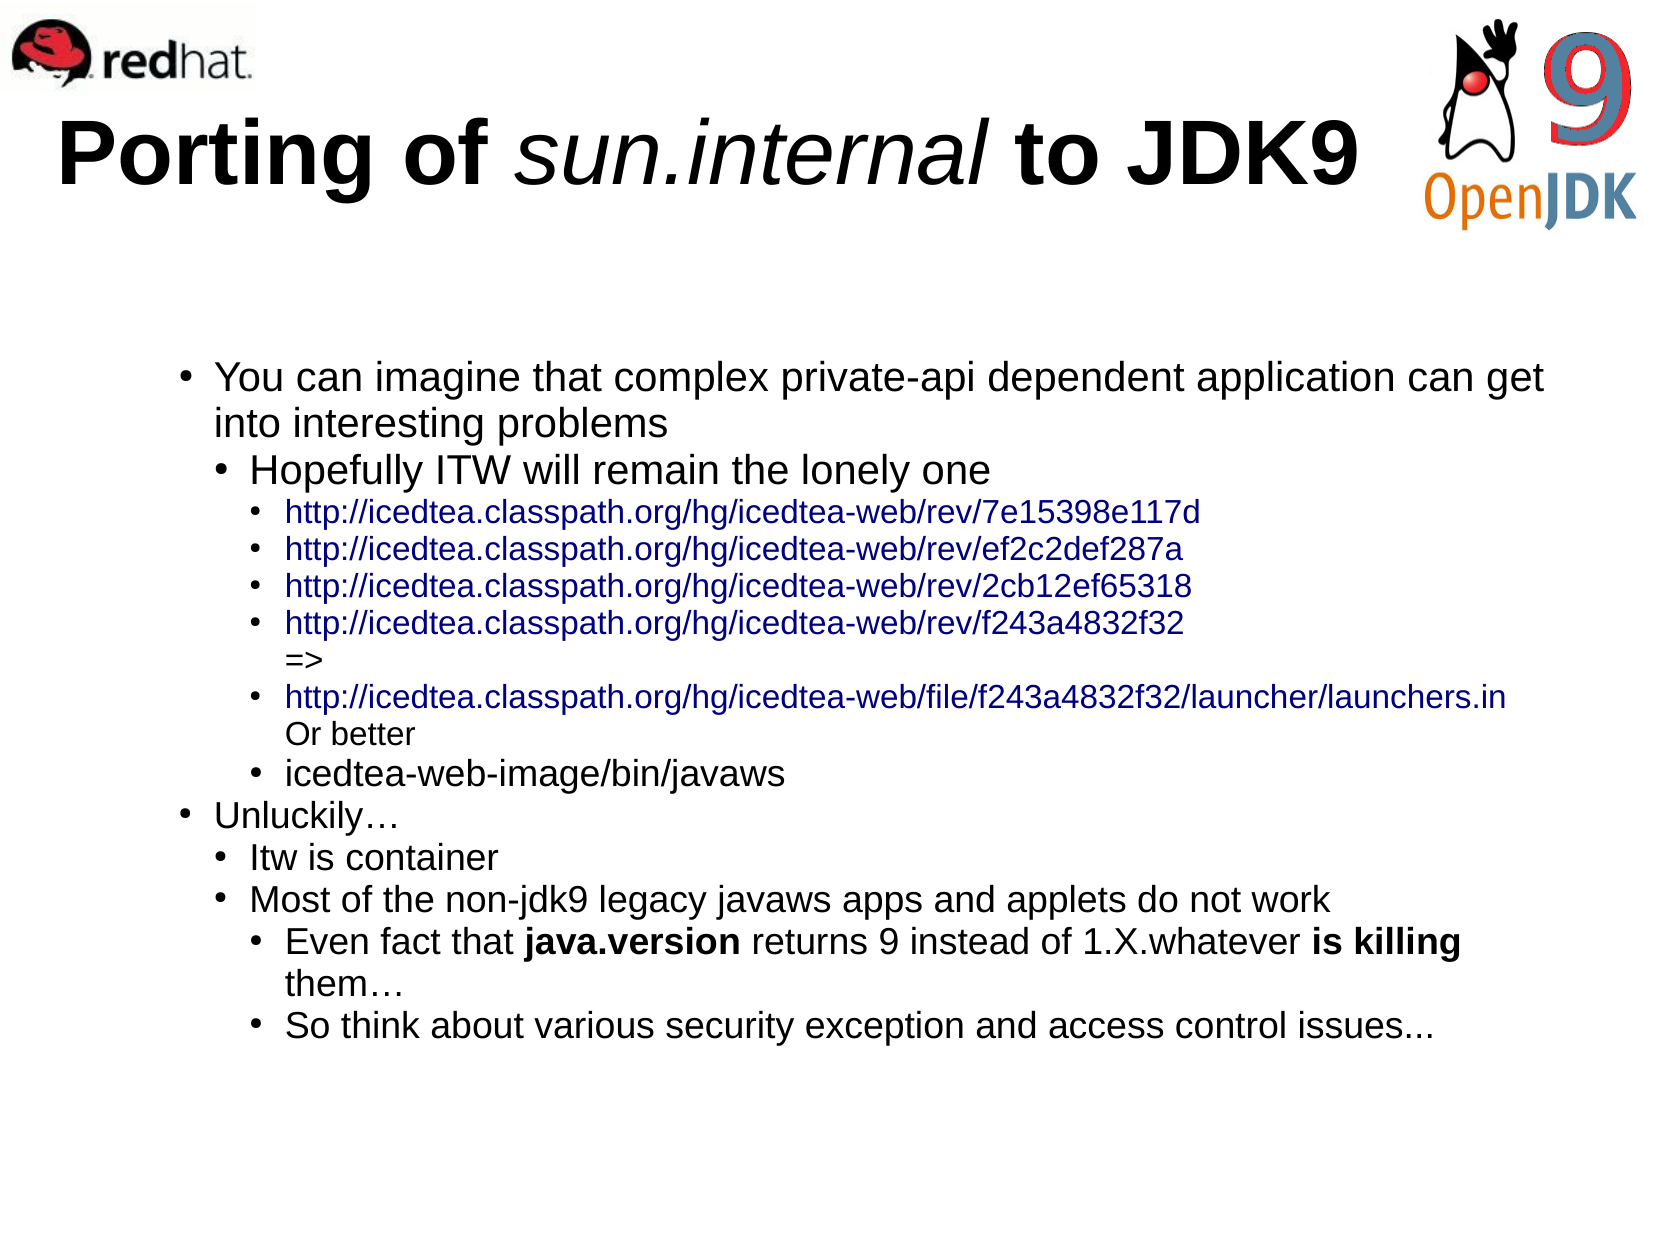

# Porting of sun.internal to JDK9
You can imagine that complex private-api dependent application can get into interesting problems
Hopefully ITW will remain the lonely one
http://icedtea.classpath.org/hg/icedtea-web/rev/7e15398e117d
http://icedtea.classpath.org/hg/icedtea-web/rev/ef2c2def287a
http://icedtea.classpath.org/hg/icedtea-web/rev/2cb12ef65318
http://icedtea.classpath.org/hg/icedtea-web/rev/f243a4832f32
=>
http://icedtea.classpath.org/hg/icedtea-web/file/f243a4832f32/launcher/launchers.in
Or better
icedtea-web-image/bin/javaws
Unluckily…
Itw is container
Most of the non-jdk9 legacy javaws apps and applets do not work
Even fact that java.version returns 9 instead of 1.X.whatever is killing them…
So think about various security exception and access control issues...